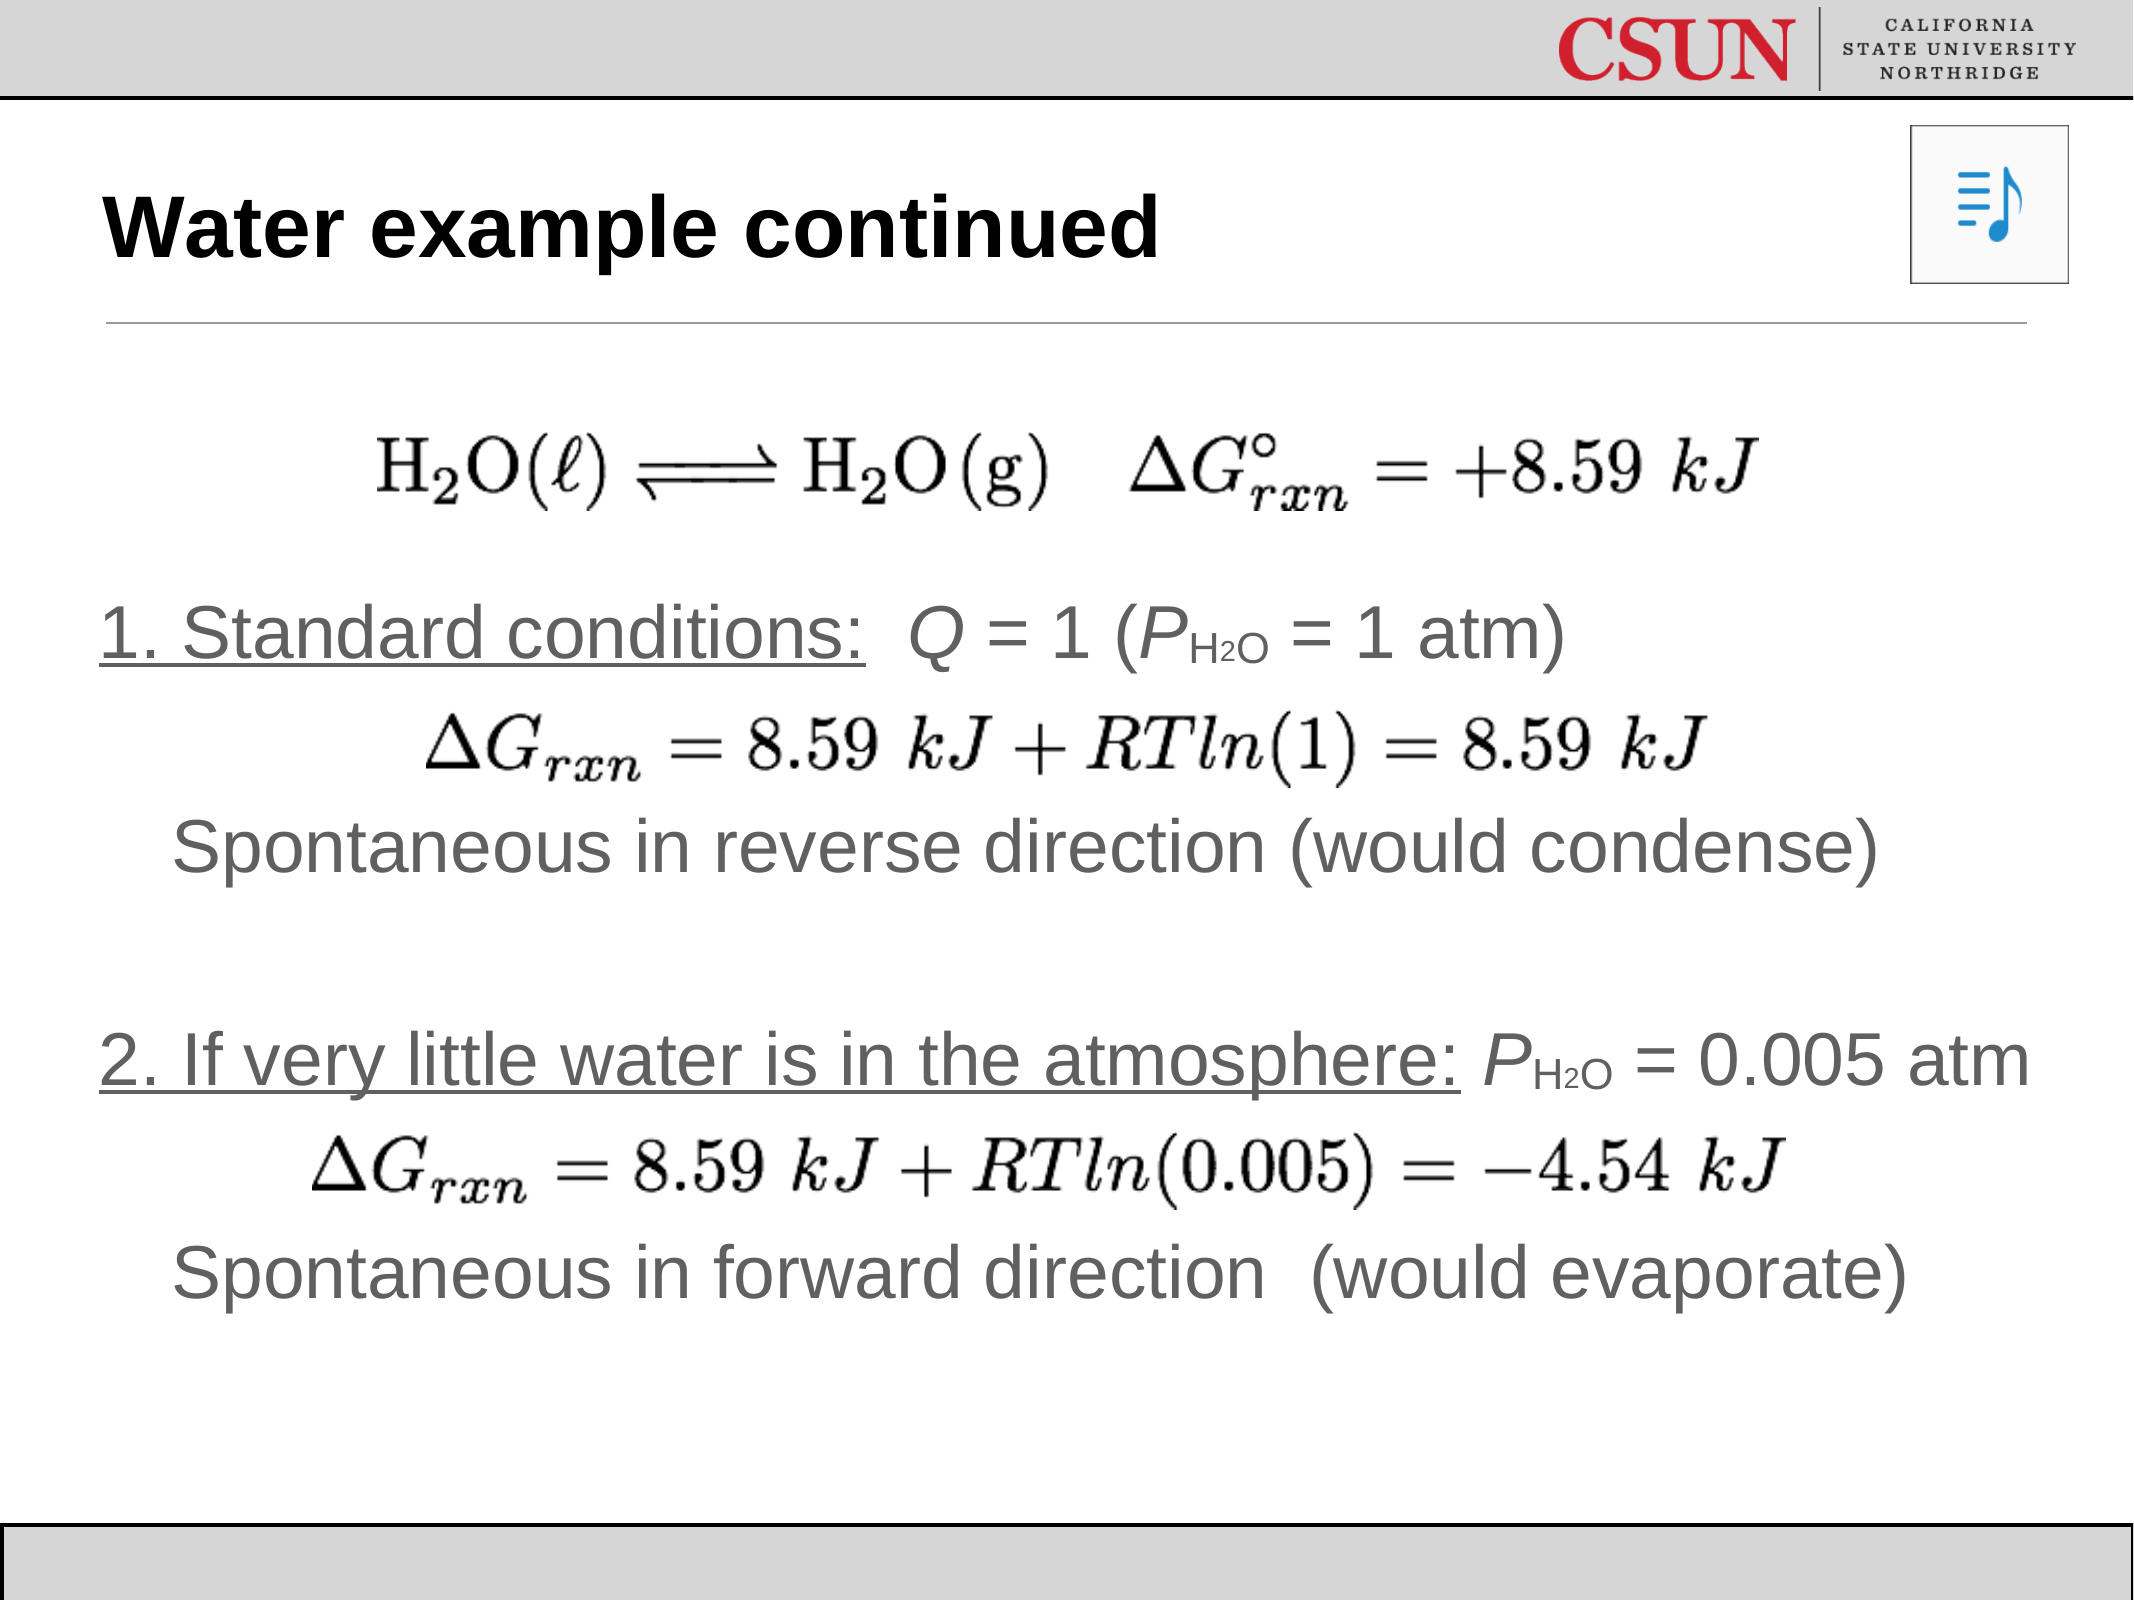

# Water example continued
1. Standard conditions: Q = 1 (PH2O = 1 atm)
Spontaneous in reverse direction (would condense)
2. If very little water is in the atmosphere: PH2O = 0.005 atm
Spontaneous in forward direction (would evaporate)